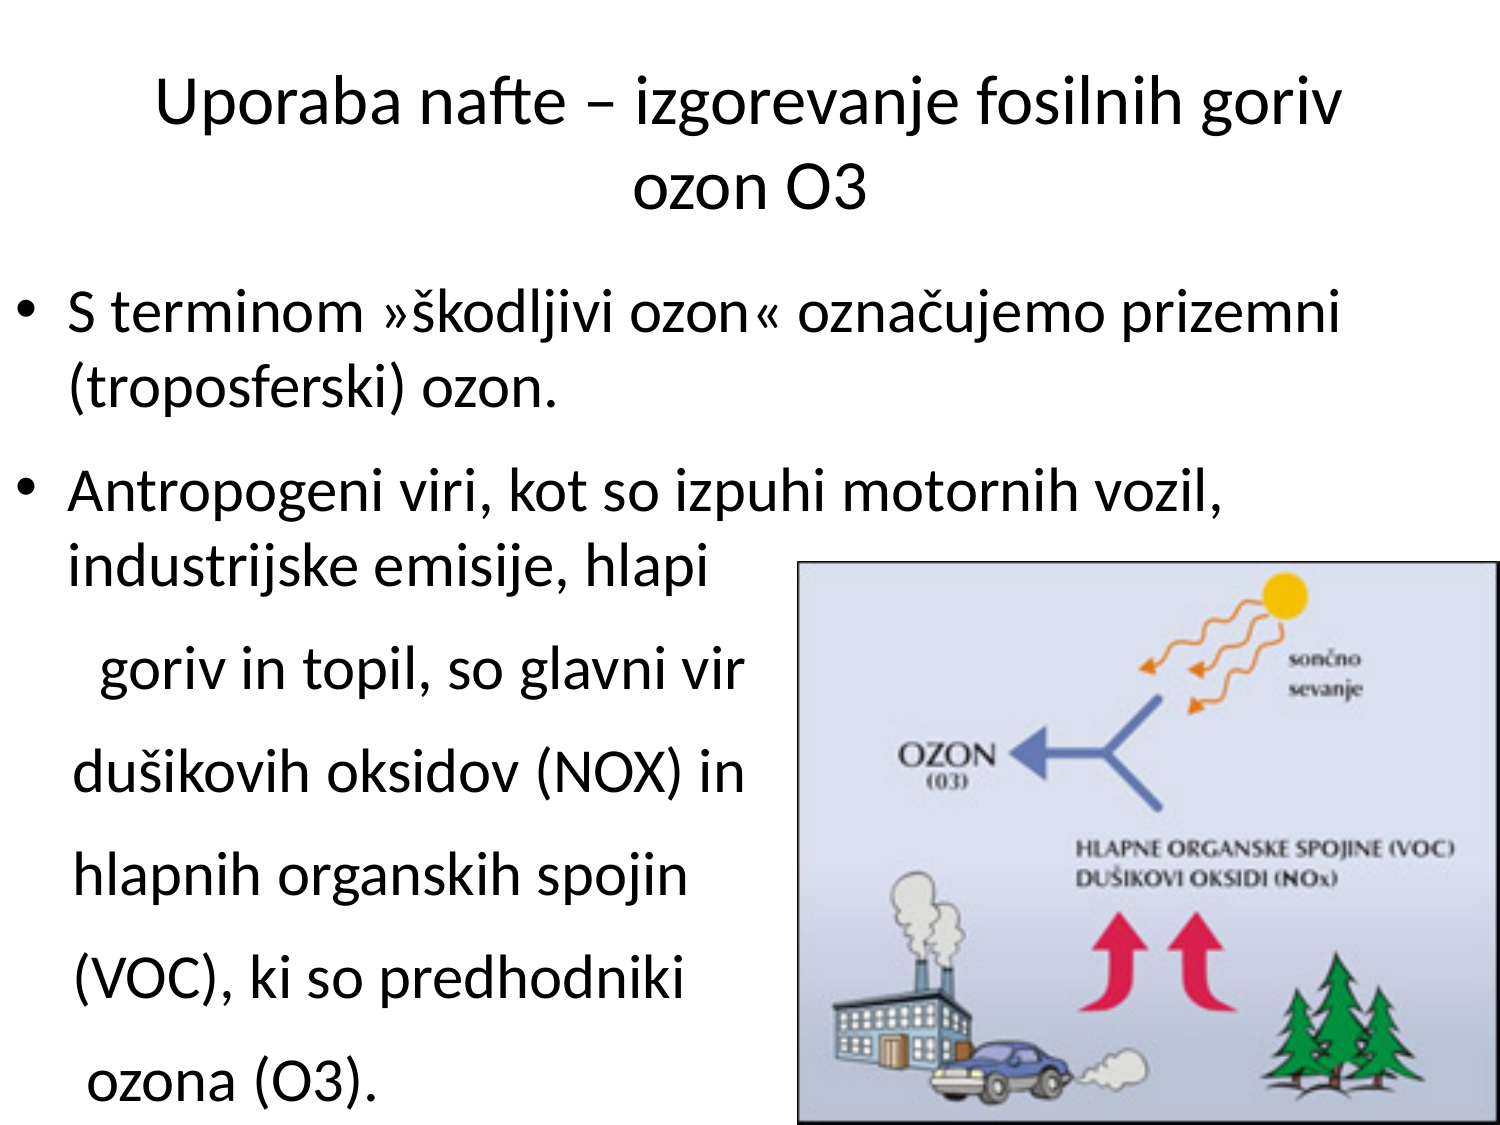

# Uporaba nafte – izgorevanje fosilnih goriv ozon O3
S terminom »škodljivi ozon« označujemo prizemni (troposferski) ozon.
Antropogeni viri, kot so izpuhi motornih vozil, industrijske emisije, hlapi
	 goriv in topil, so glavni vir
 dušikovih oksidov (NOX) in
 hlapnih organskih spojin
 (VOC), ki so predhodniki
 ozona (O3).